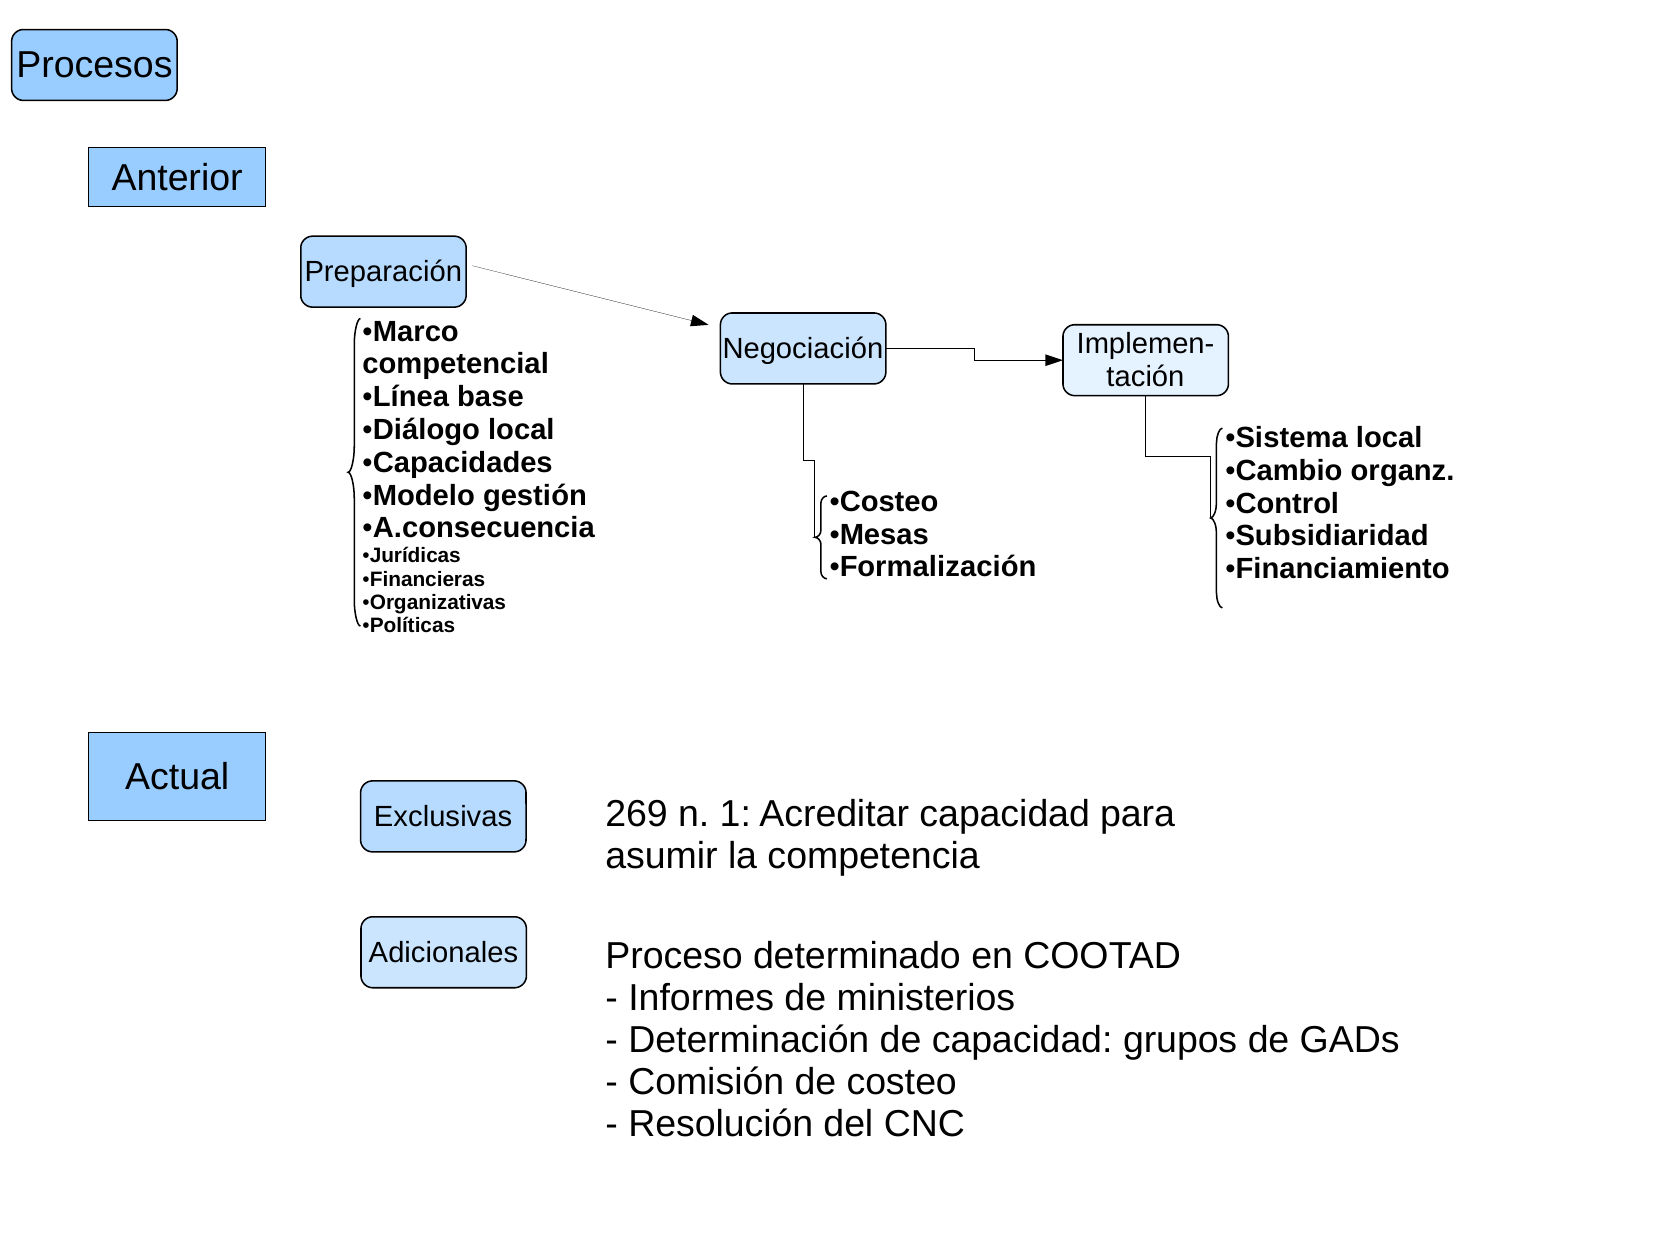

Procesos
Anterior
Preparación
Marco competencial
Línea base
Diálogo local
Capacidades
Modelo gestión
A.consecuencia
Jurídicas
Financieras
Organizativas
Políticas
Negociación
Implemen-
tación
Sistema local
Cambio organz.
Control
Subsidiaridad
Financiamiento
Costeo
Mesas
Formalización
Actual
Exclusivas
269 n. 1: Acreditar capacidad para
asumir la competencia
Adicionales
Proceso determinado en COOTAD
- Informes de ministerios
- Determinación de capacidad: grupos de GADs
- Comisión de costeo
- Resolución del CNC